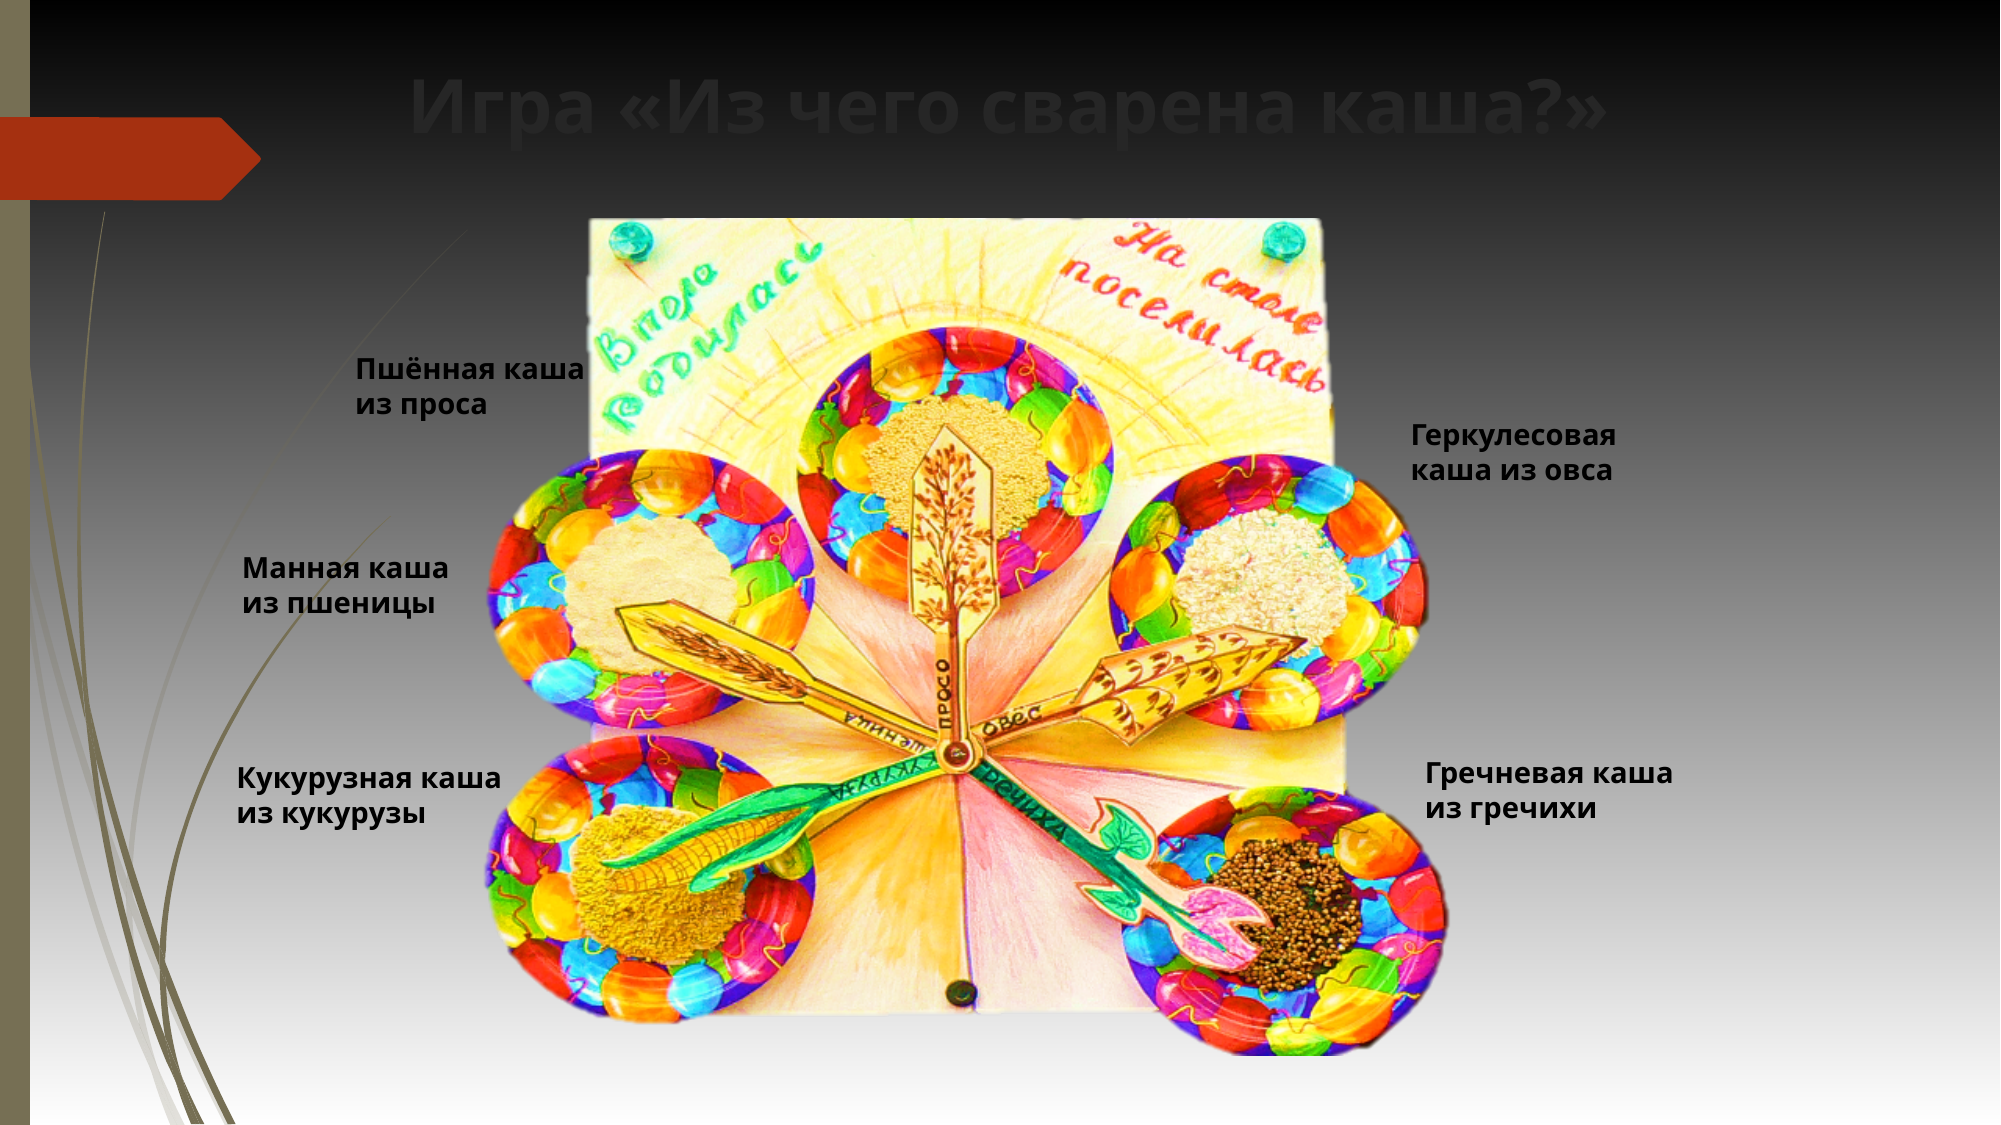

# Игра «Из чего сварена каша?»
Пшённая каша
из проса
Геркулесовая
каша из овса
Манная каша
из пшеницы
Гречневая каша
из гречихи
Кукурузная каша
из кукурузы